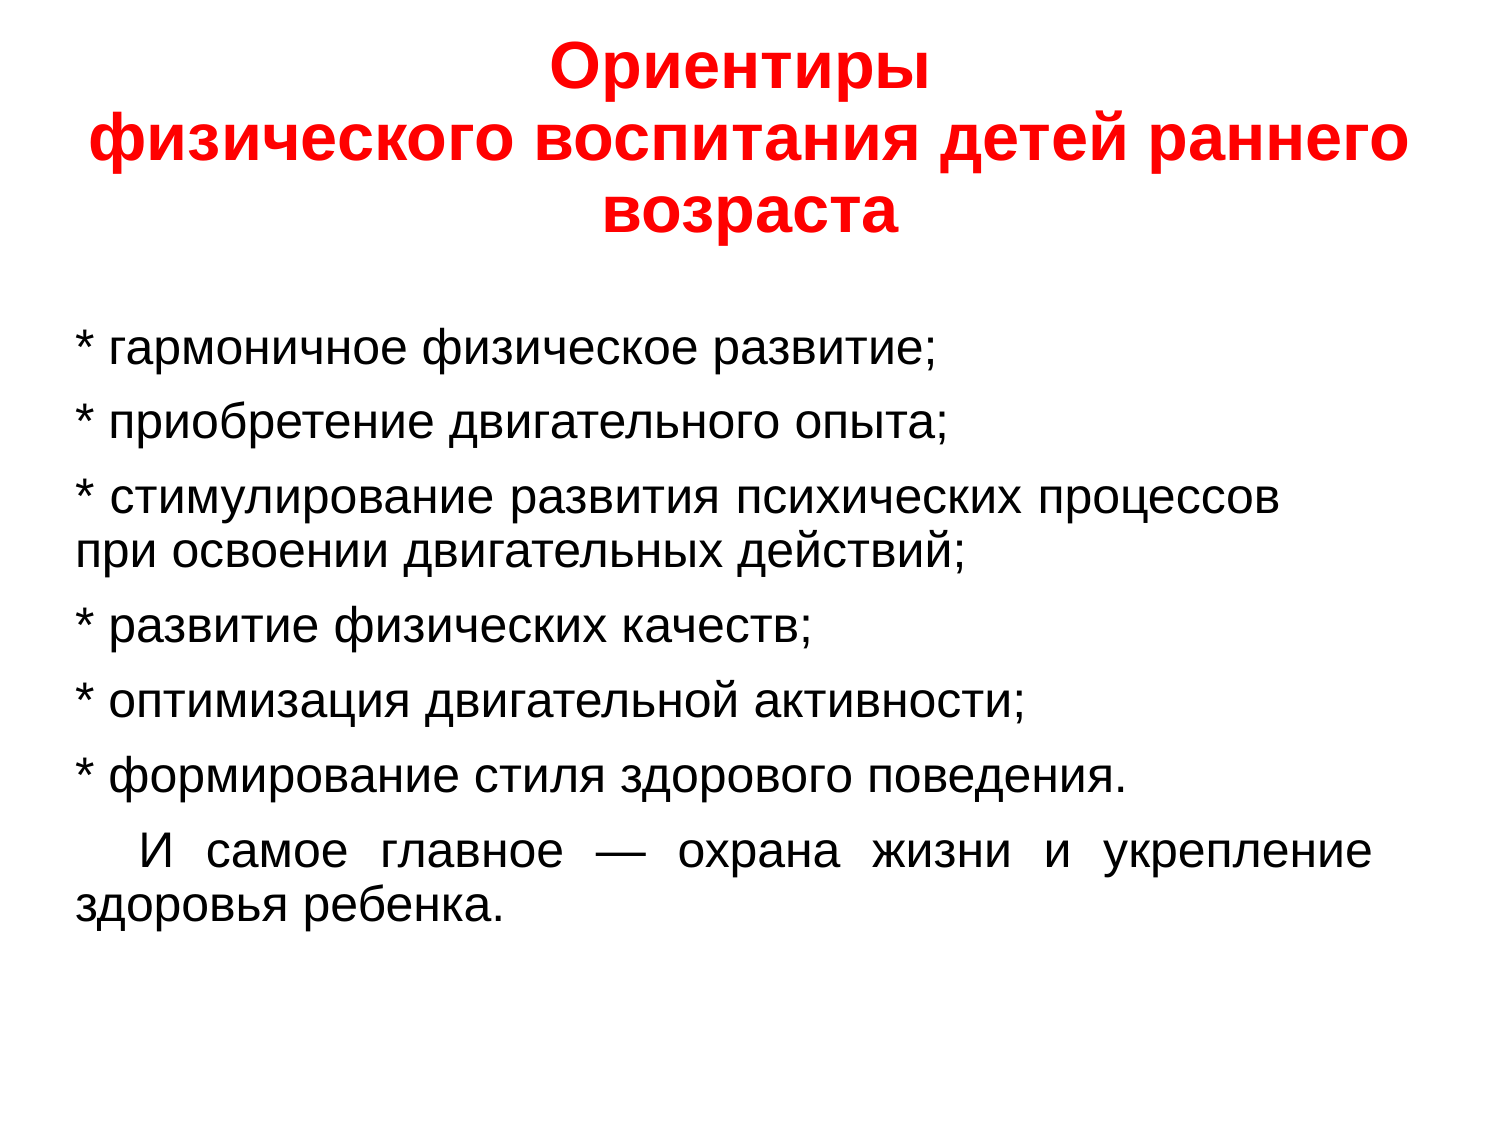

# Ориентиры физического воспитания детей раннего возраста
* гармоничное физическое развитие;
* приобретение двигательного опыта;
* стимулирование развития психических процессов при освоении двигательных действий;
* развитие физических качеств;
* оптимизация двигательной активности;
* формирование стиля здорового поведения.
 И самое главное — охрана жизни и укрепление здоровья ребенка.